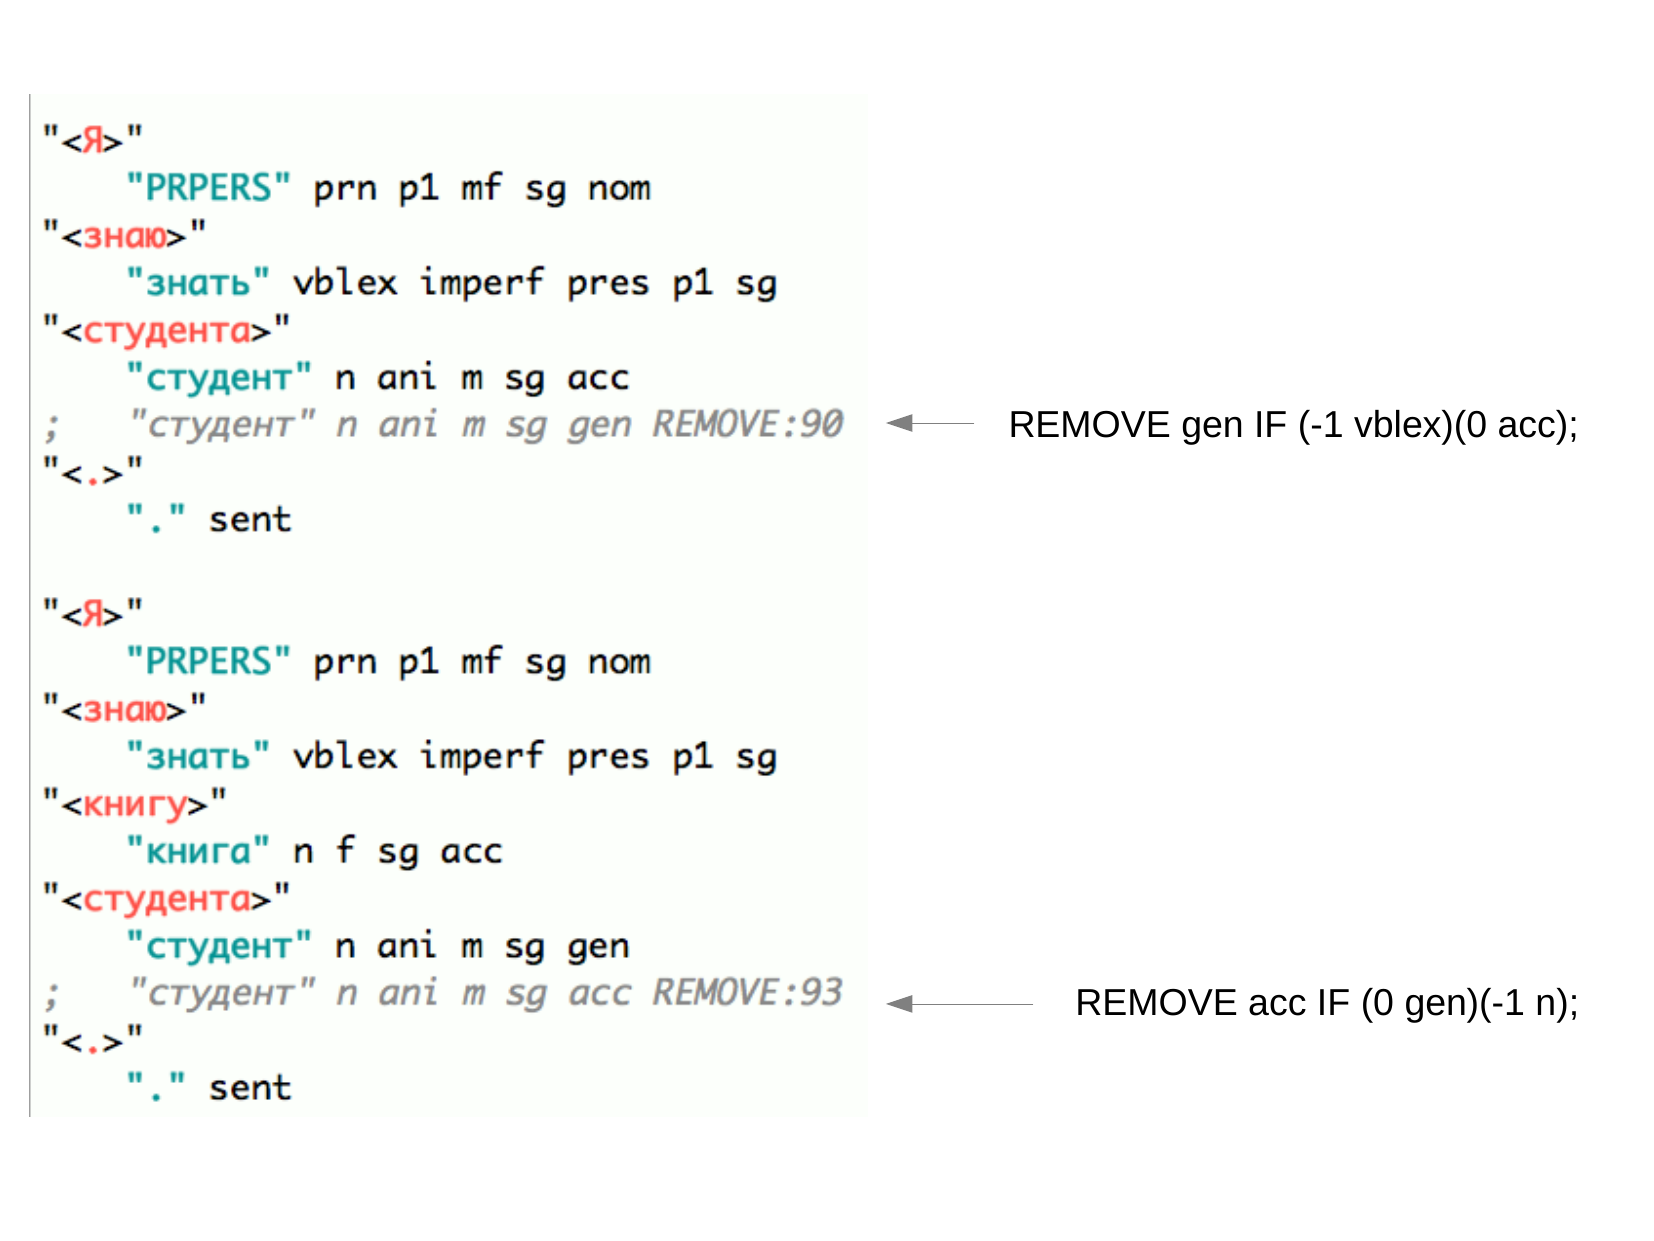

REMOVE gen IF (-1 vblex)(0 acc);
REMOVE acc IF (0 gen)(-1 n);